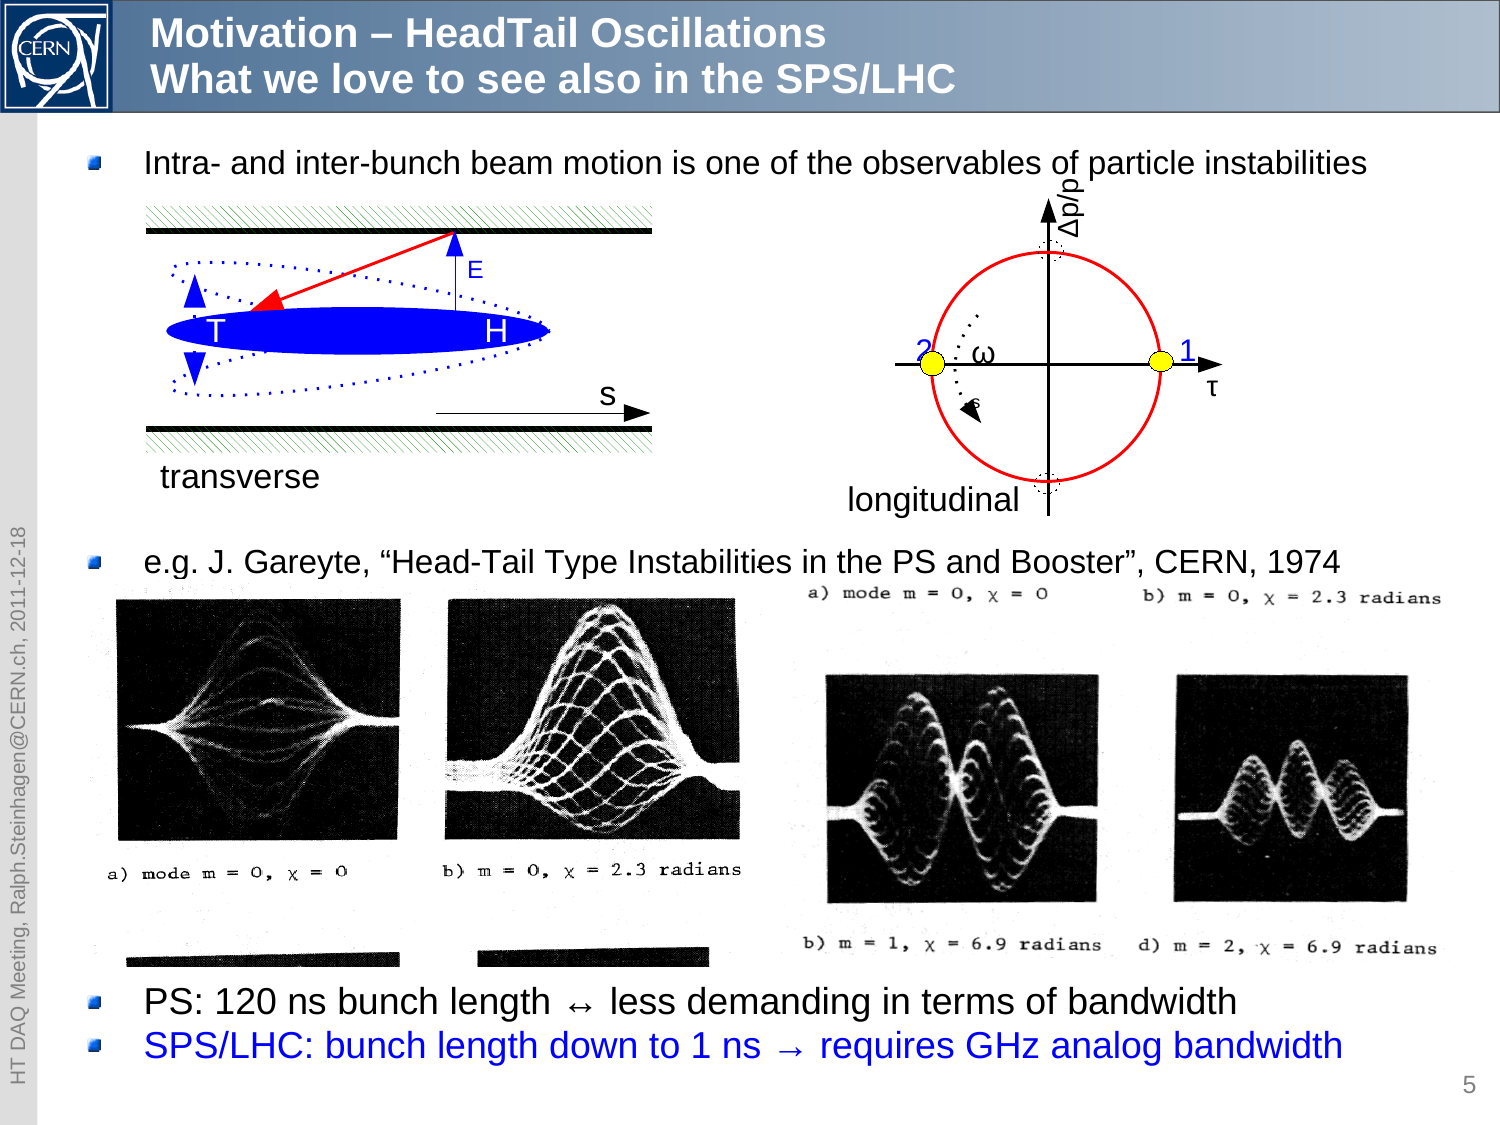

# Motivation – HeadTail Oscillations What we love to see also in the SPS/LHC
Intra- and inter-bunch beam motion is one of the observables of particle instabilities
e.g. J. Gareyte, “Head-Tail Type Instabilities in the PS and Booster”, CERN, 1974
PS: 120 ns bunch length ↔ less demanding in terms of bandwidth
SPS/LHC: bunch length down to 1 ns → requires GHz analog bandwidth
Δp/p
1
2
ωs
τ
E
T H
T H
T H
s
transverse
longitudinal
20 ns/div